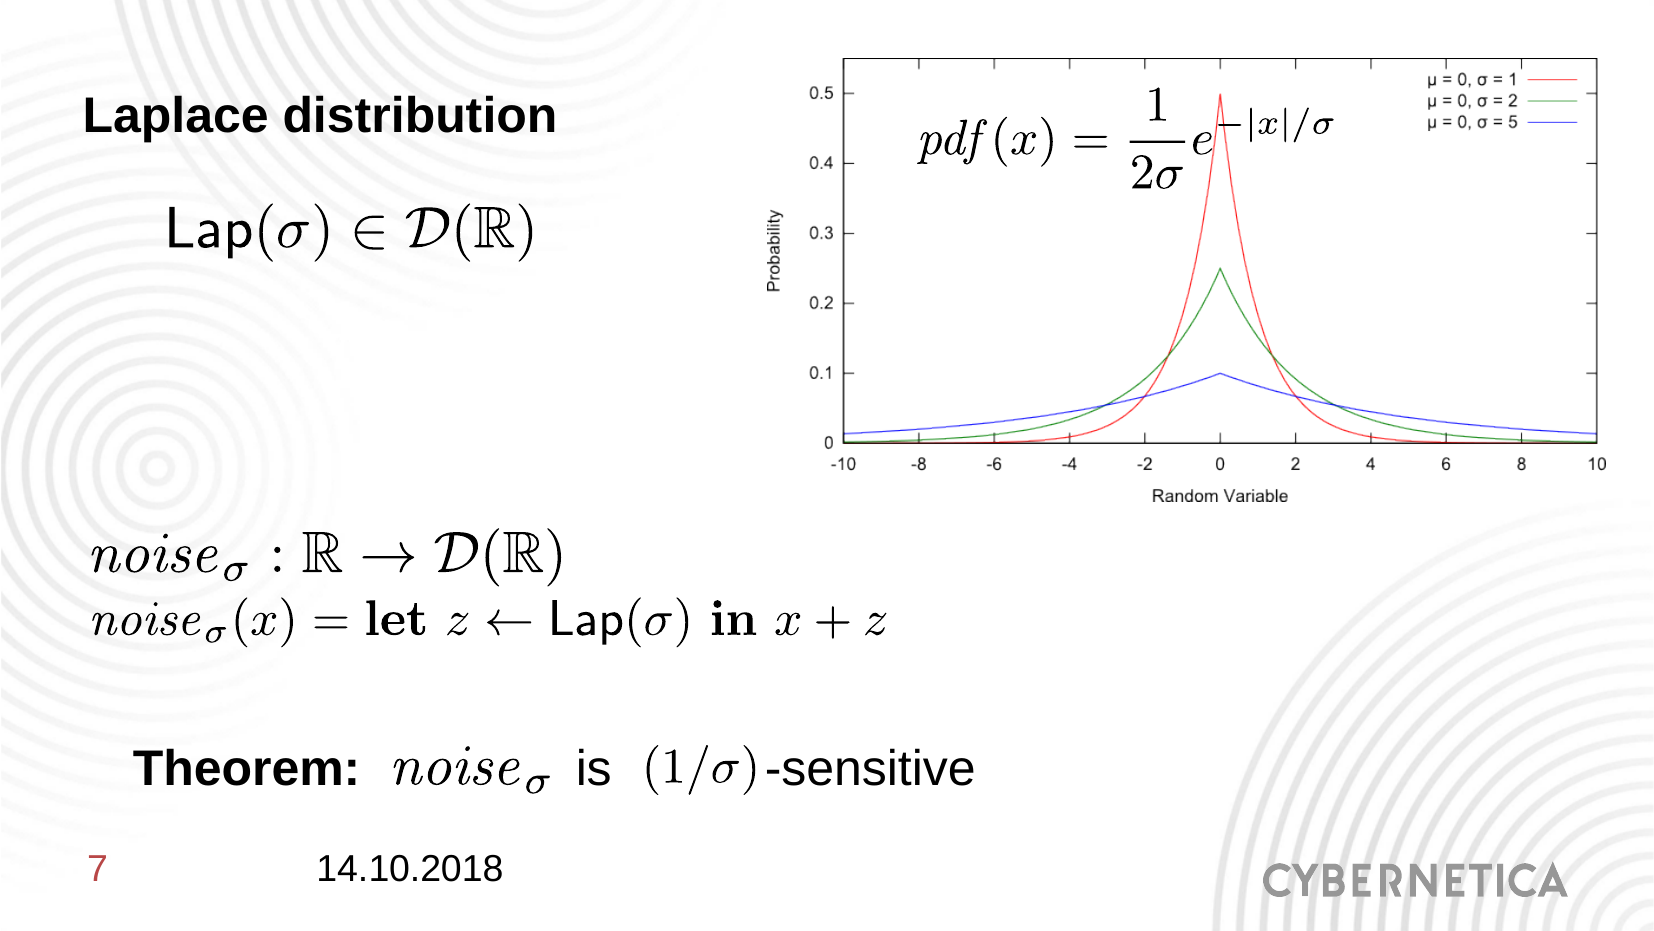

# Laplace distribution
Theorem:
is
-sensitive
7
01.04.2000